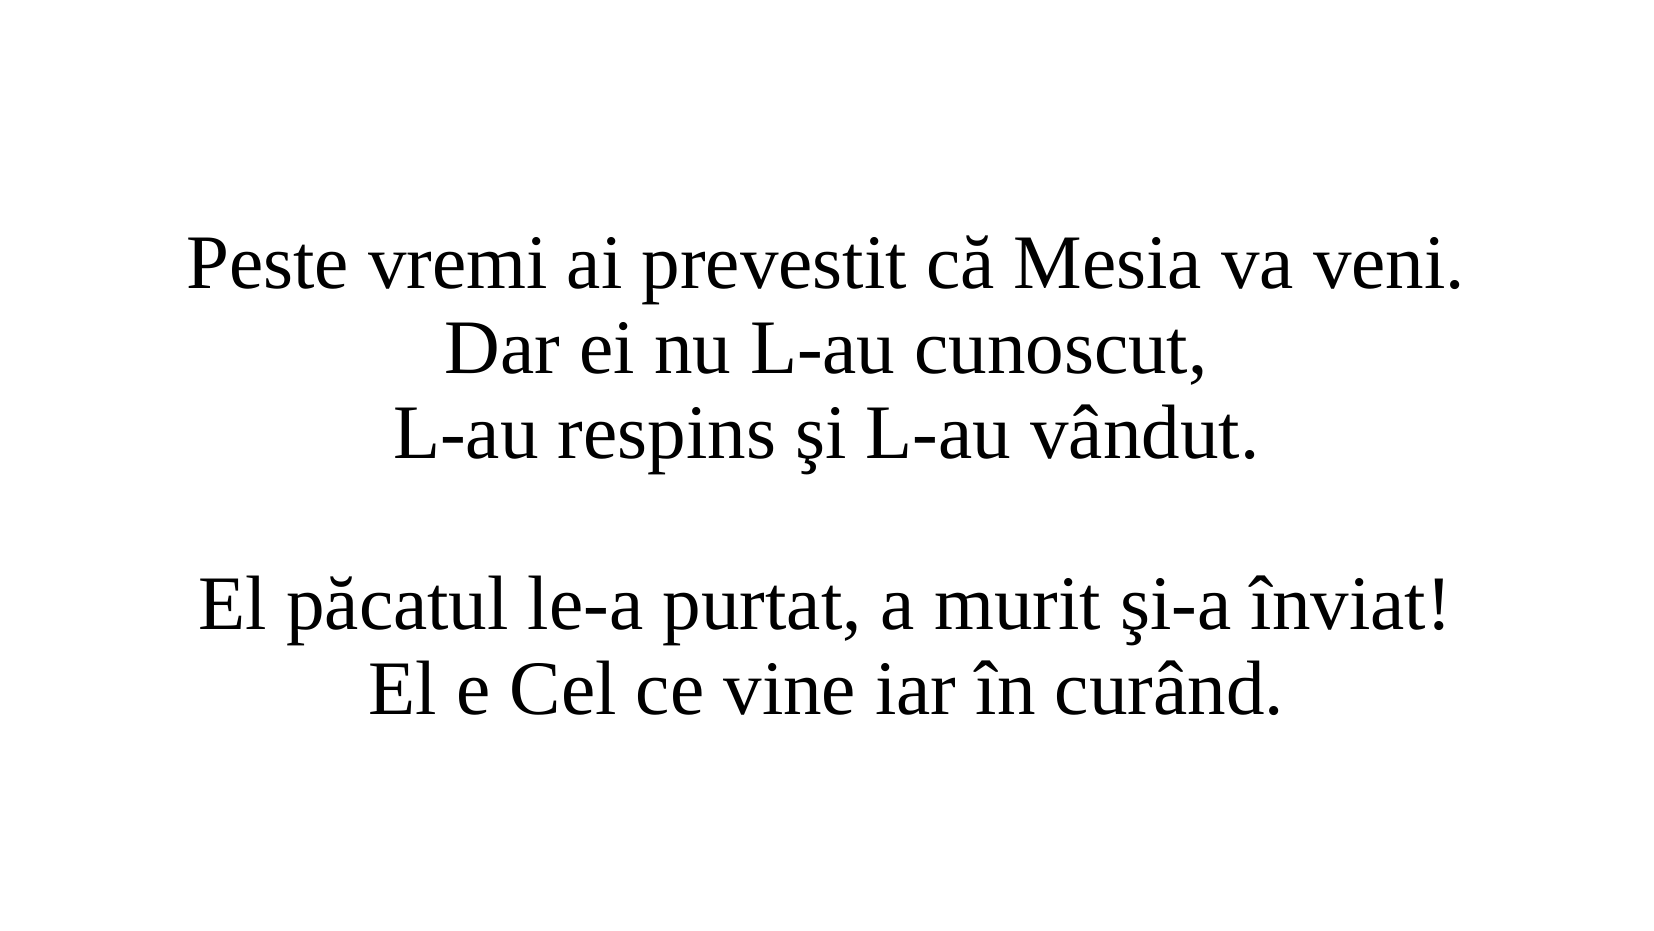

# Peste vremi ai prevestit că Mesia va veni.
Dar ei nu L-au cunoscut,
L-au respins şi L-au vândut.
El păcatul le-a purtat, a murit şi-a înviat!
El e Cel ce vine iar în curând.